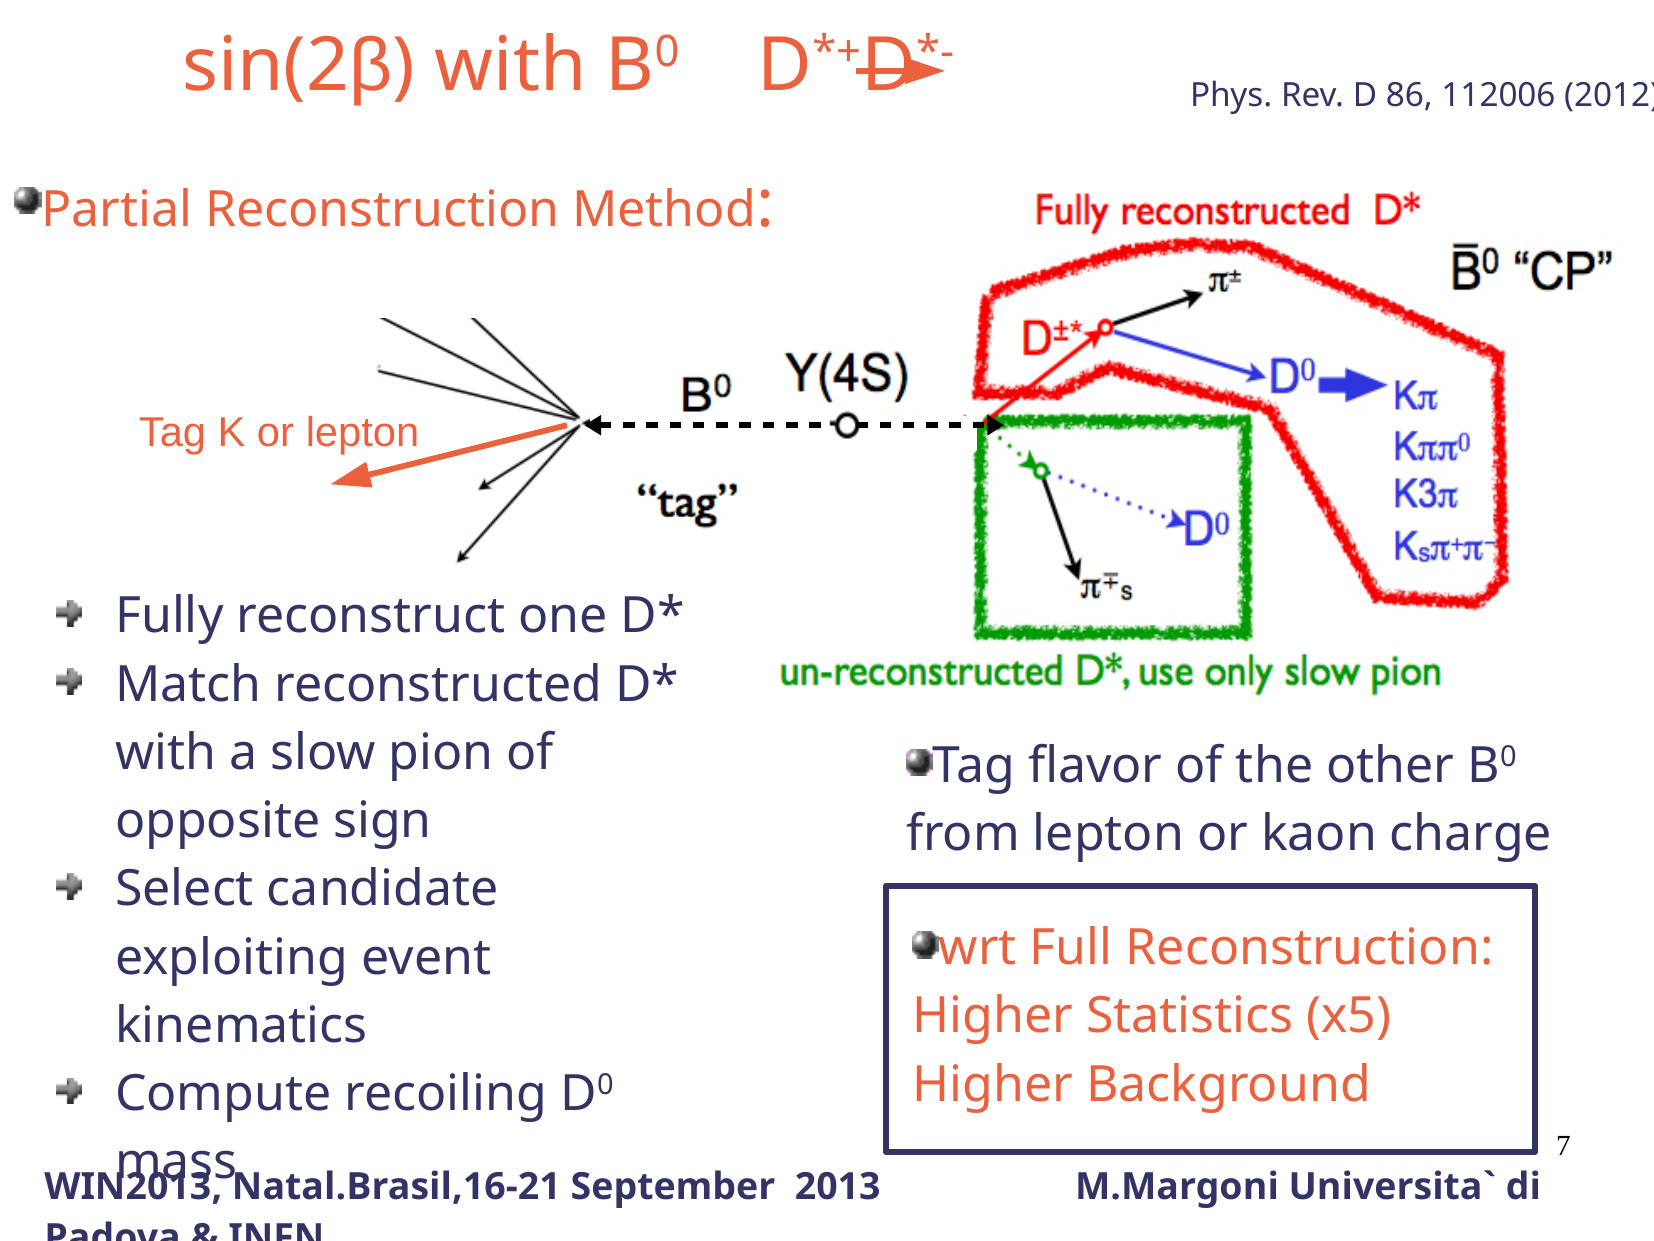

sin(2β) with B0 D*+D*-
Phys. Rev. D 86, 112006 (2012)
Partial Reconstruction Method:
Tag K or lepton
Fully reconstruct one D*
Match reconstructed D* with a slow pion of opposite sign
Select candidate exploiting event kinematics
Compute recoiling D0 mass
Tag flavor of the other B0 from lepton or kaon charge
wrt Full Reconstruction:
Higher Statistics (x5)
Higher Background
7
WIN2013, Natal.Brasil,16-21 September 2013 M.Margoni Universita` di Padova & INFN